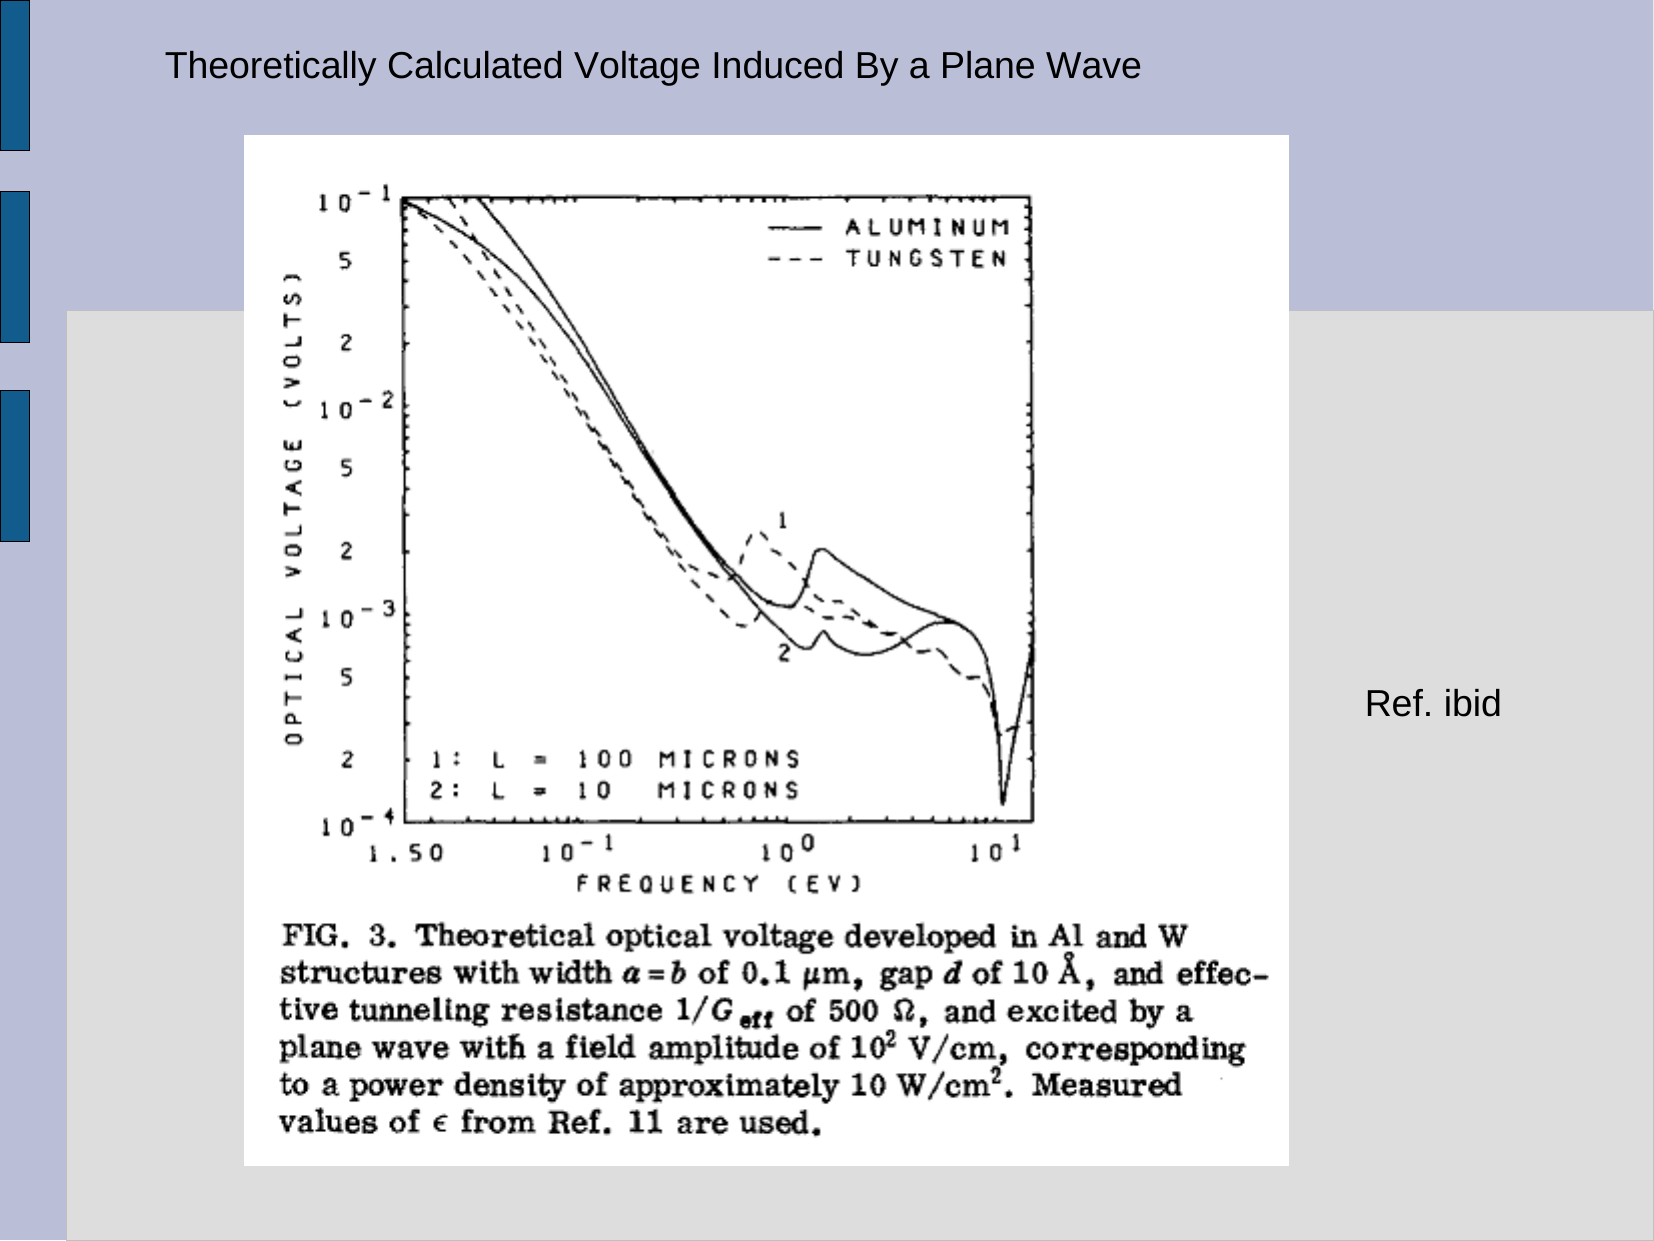

Theoretically Calculated Voltage Induced By a Plane Wave
Ref. ibid